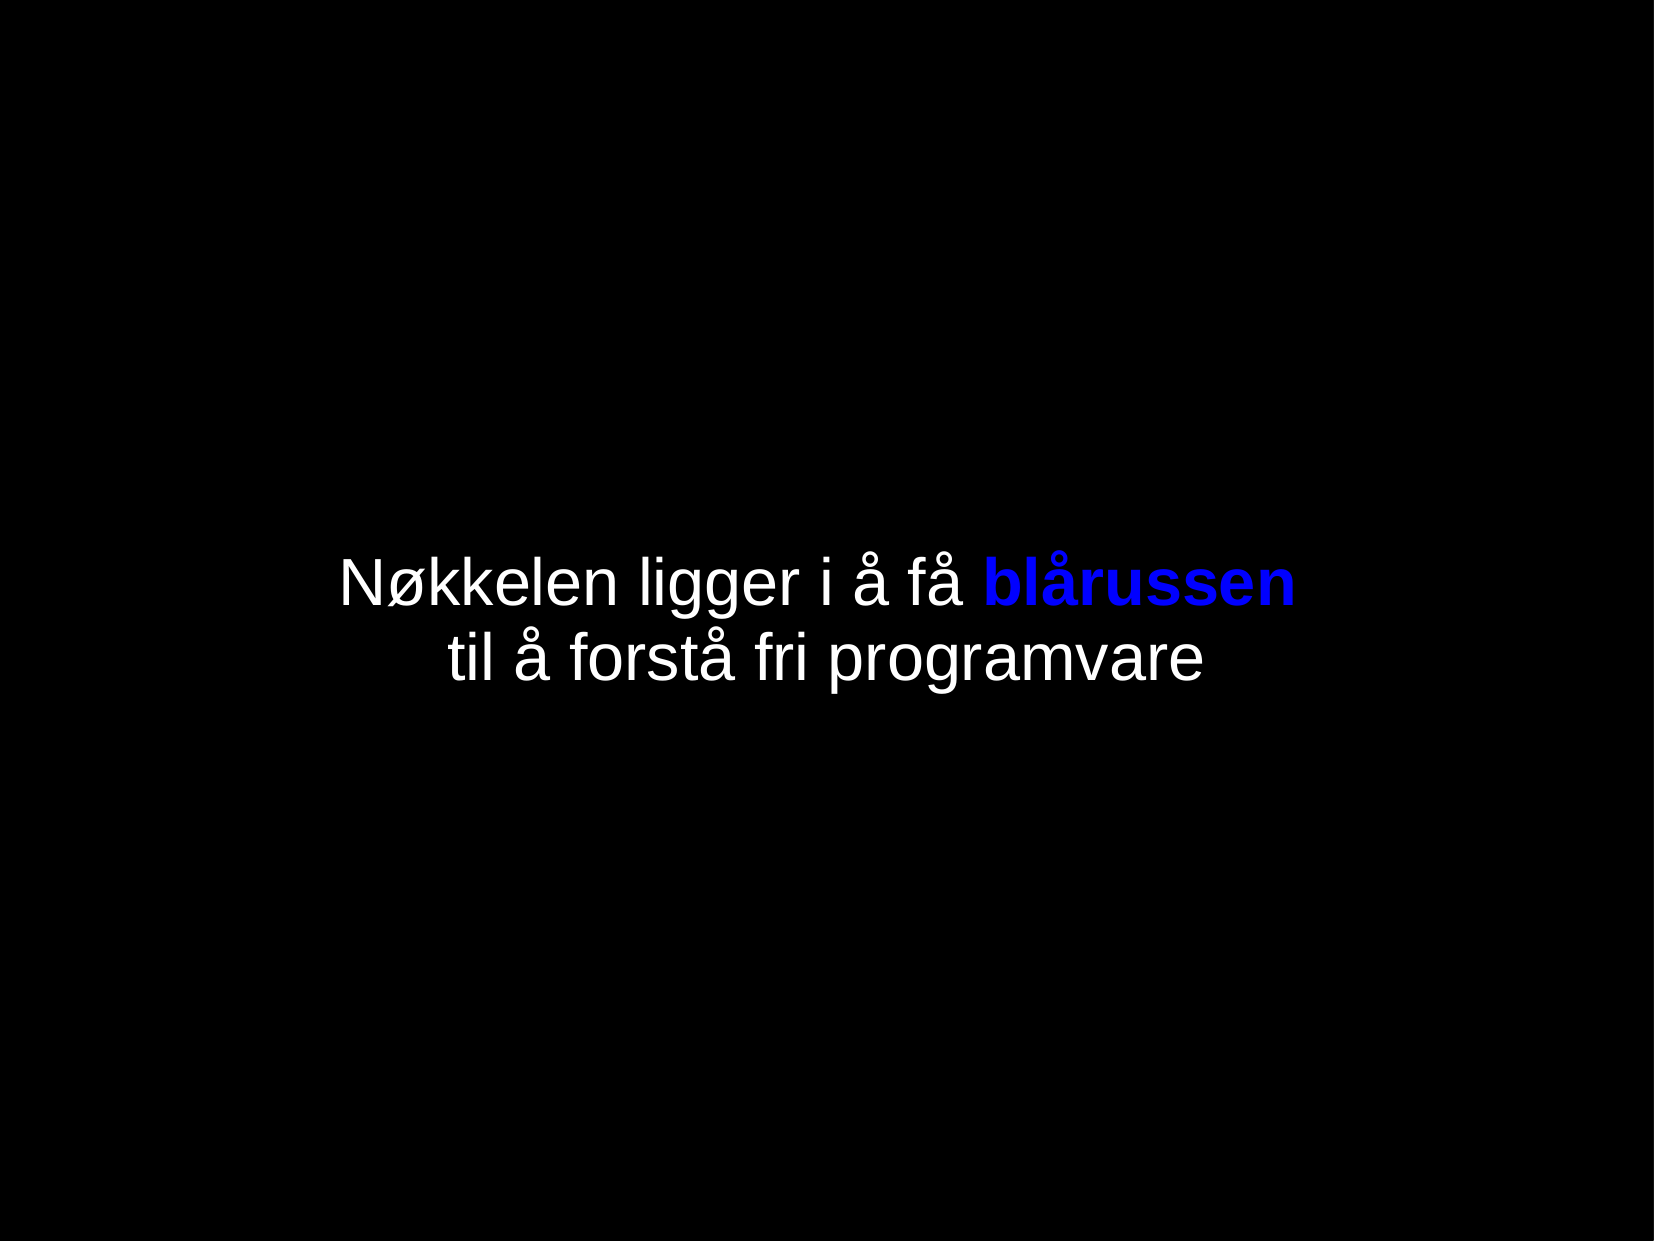

# Nøkkelen ligger i å få blårussen
til å forstå fri programvare